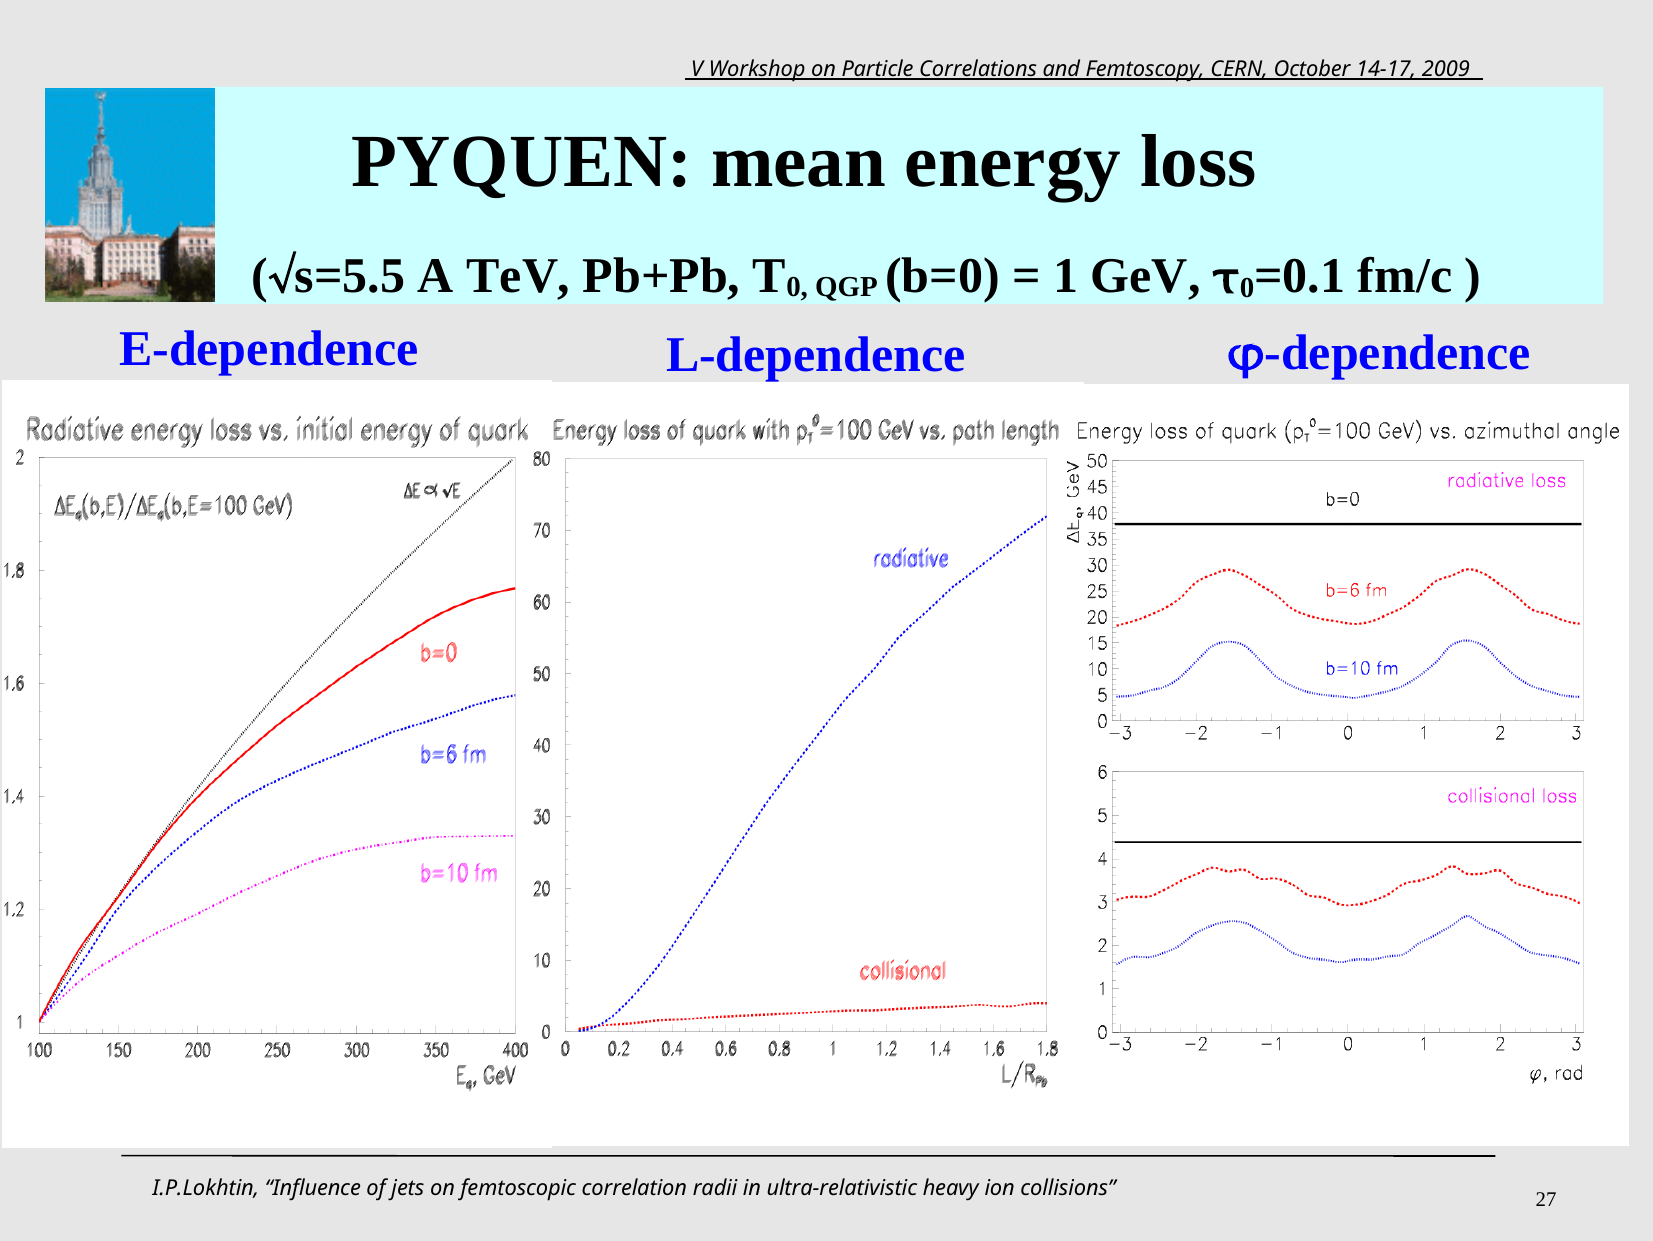

# PYQUEN: mean energy loss (√s=5.5 A TeV, Pb+Pb, T0, QGP (b=0) = 1 GeV, 0=0.1 fm/c )
E-dependence
-dependence
L-dependence